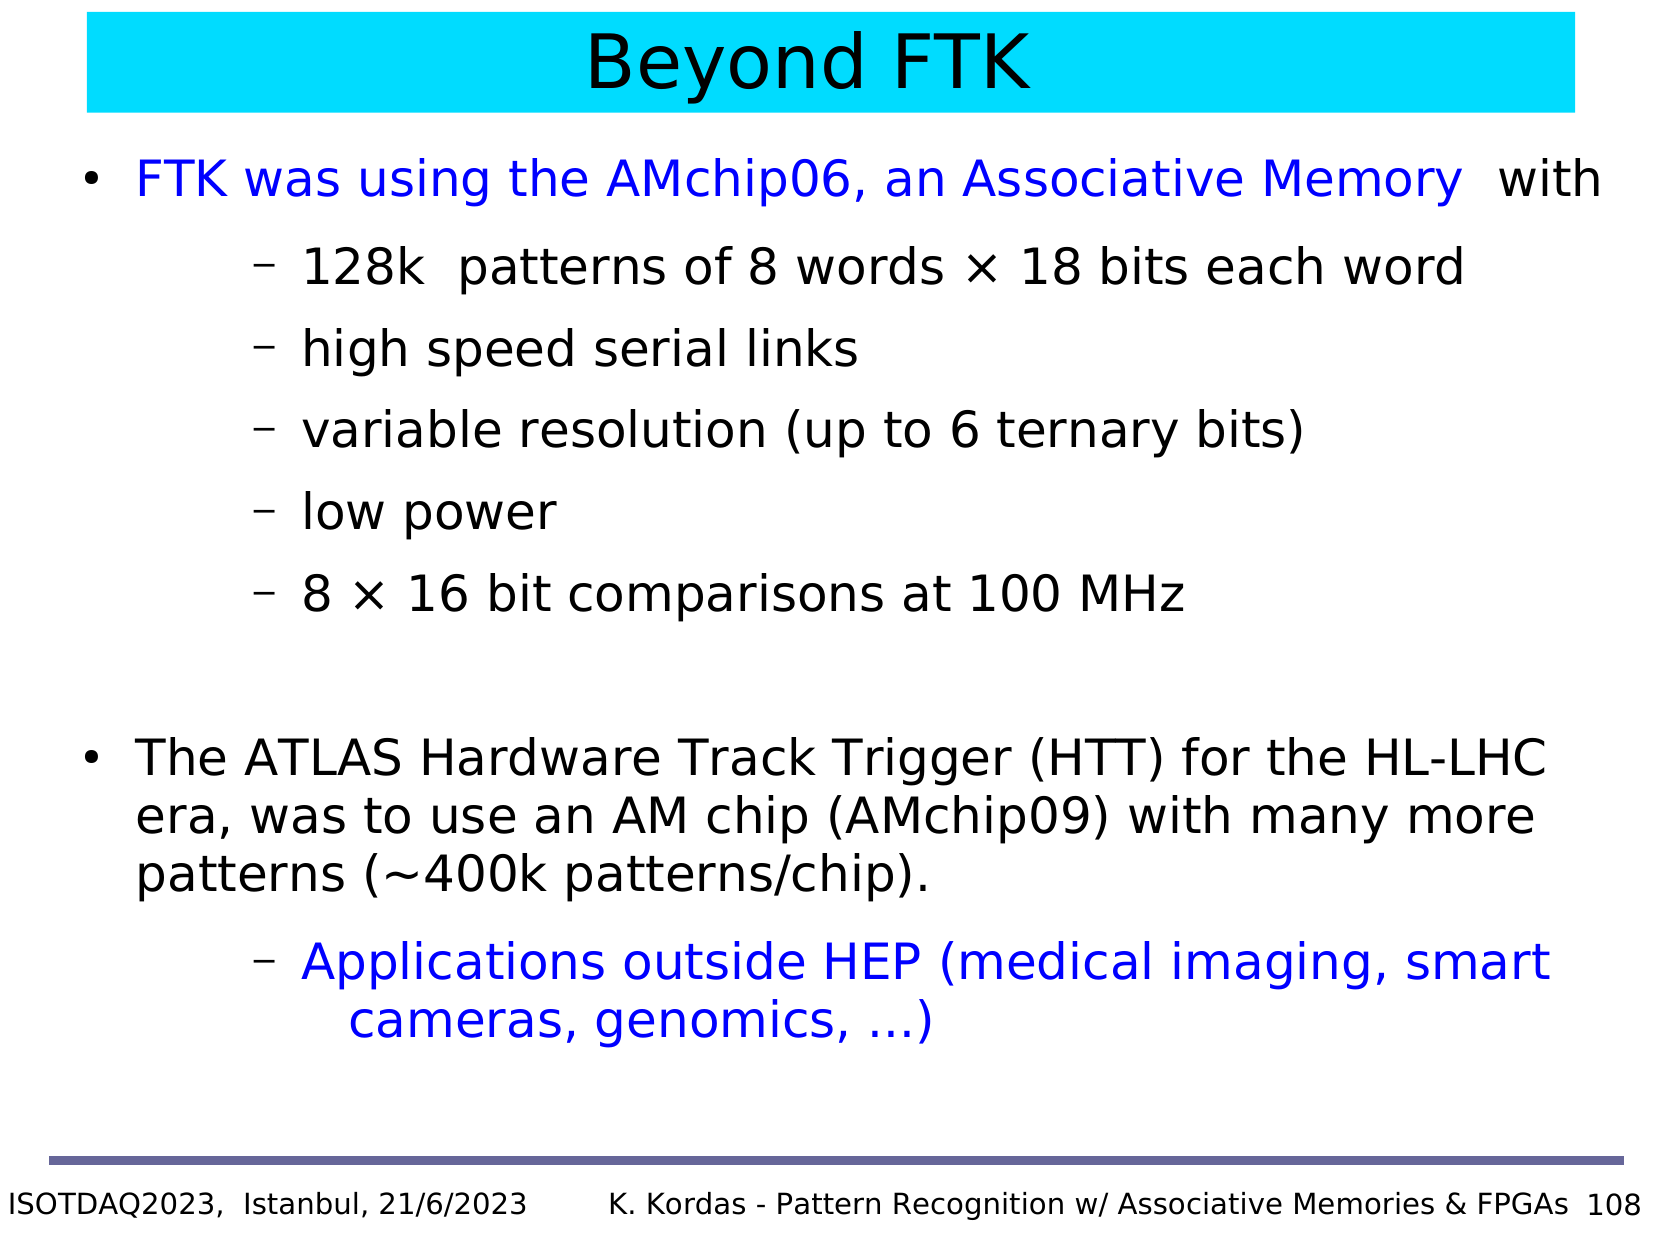

# Beyond FTK
FTK was using the AMchip06, an Associative Memory with
128k patterns of 8 words × 18 bits each word
high speed serial links
variable resolution (up to 6 ternary bits)
low power
8 × 16 bit comparisons at 100 MHz
The ATLAS Hardware Track Trigger (HTT) for the HL-LHC era, was to use an AM chip (AMchip09) with many more patterns (~400k patterns/chip).
Applications outside HEP (medical imaging, smart cameras, genomics, ...)
ISOTDAQ2023, Istanbul, 21/6/2023
K. Kordas - Pattern Recognition w/ Associative Memories & FPGAs
108